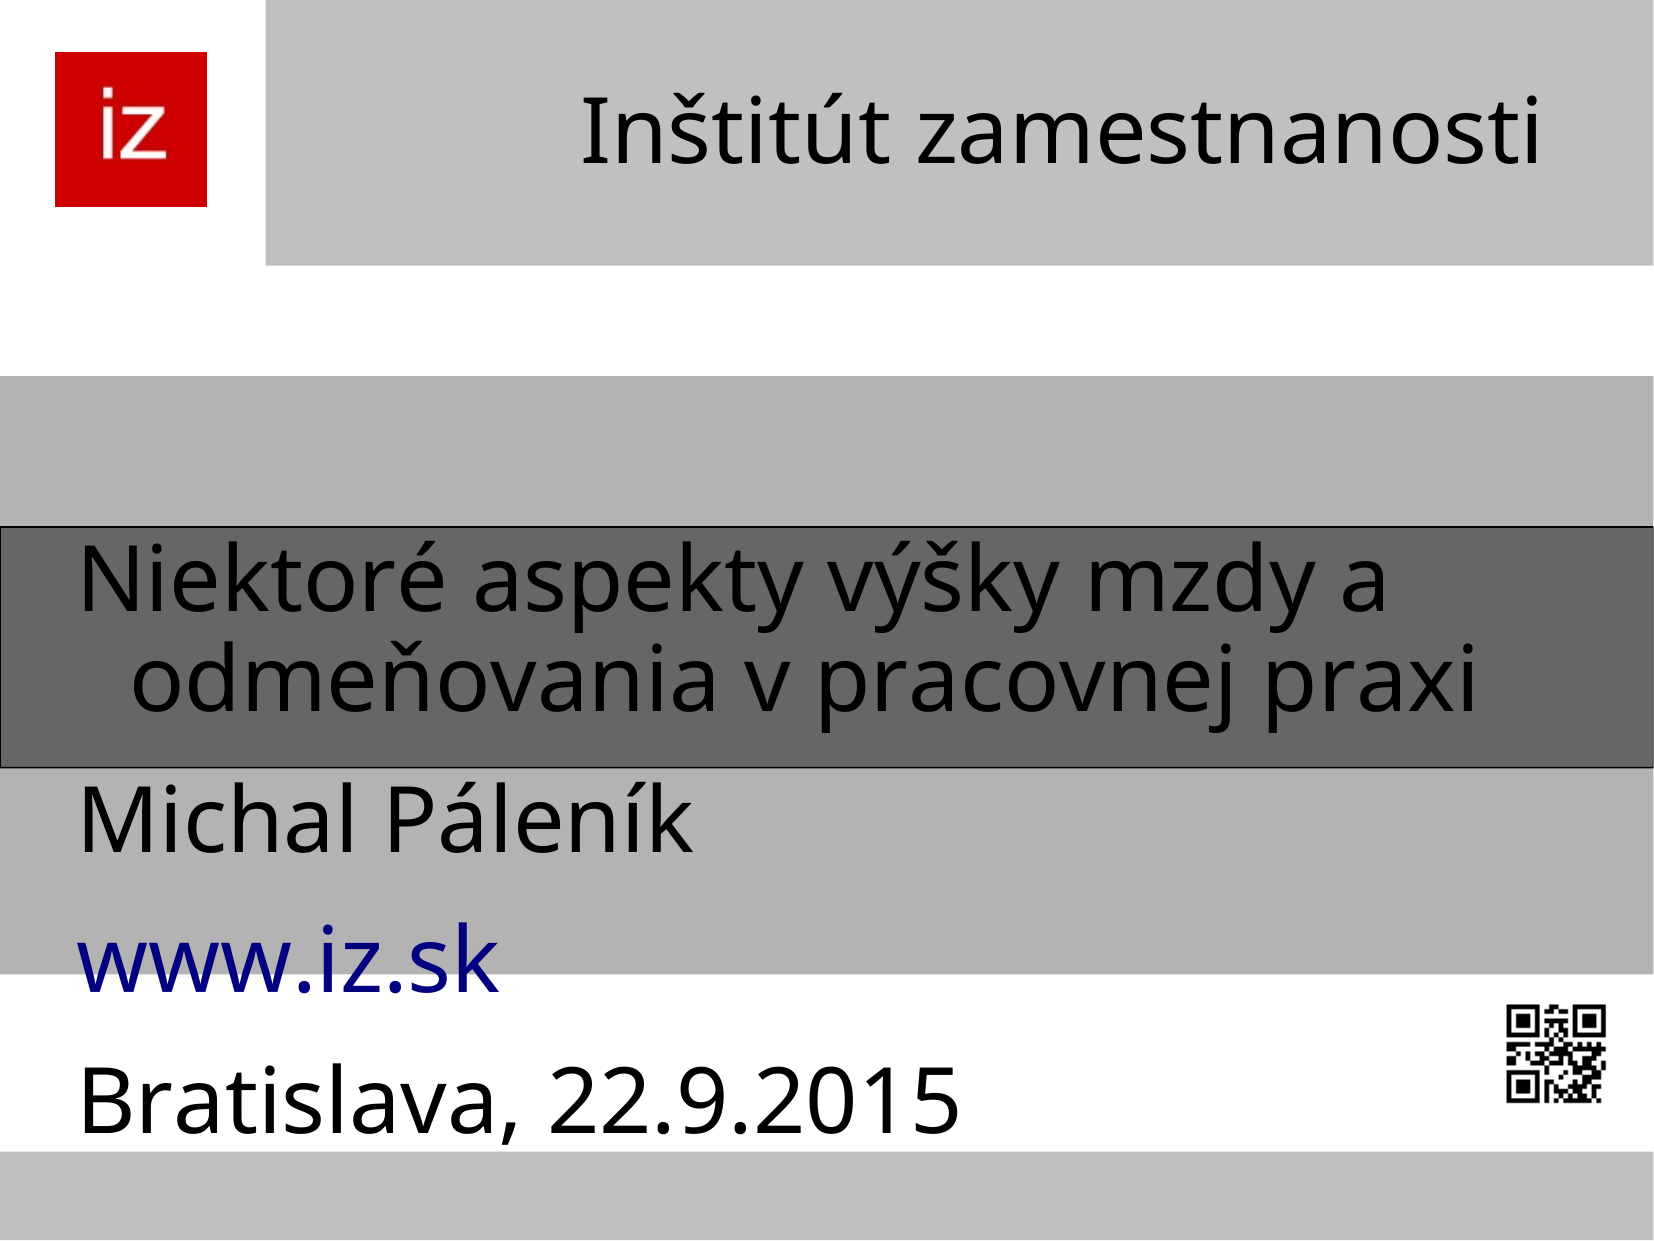

# Inštitút zamestnanosti
Niektoré aspekty výšky mzdy a odmeňovania v pracovnej praxi
Michal Páleník
www.iz.sk
Bratislava, 22.9.2015